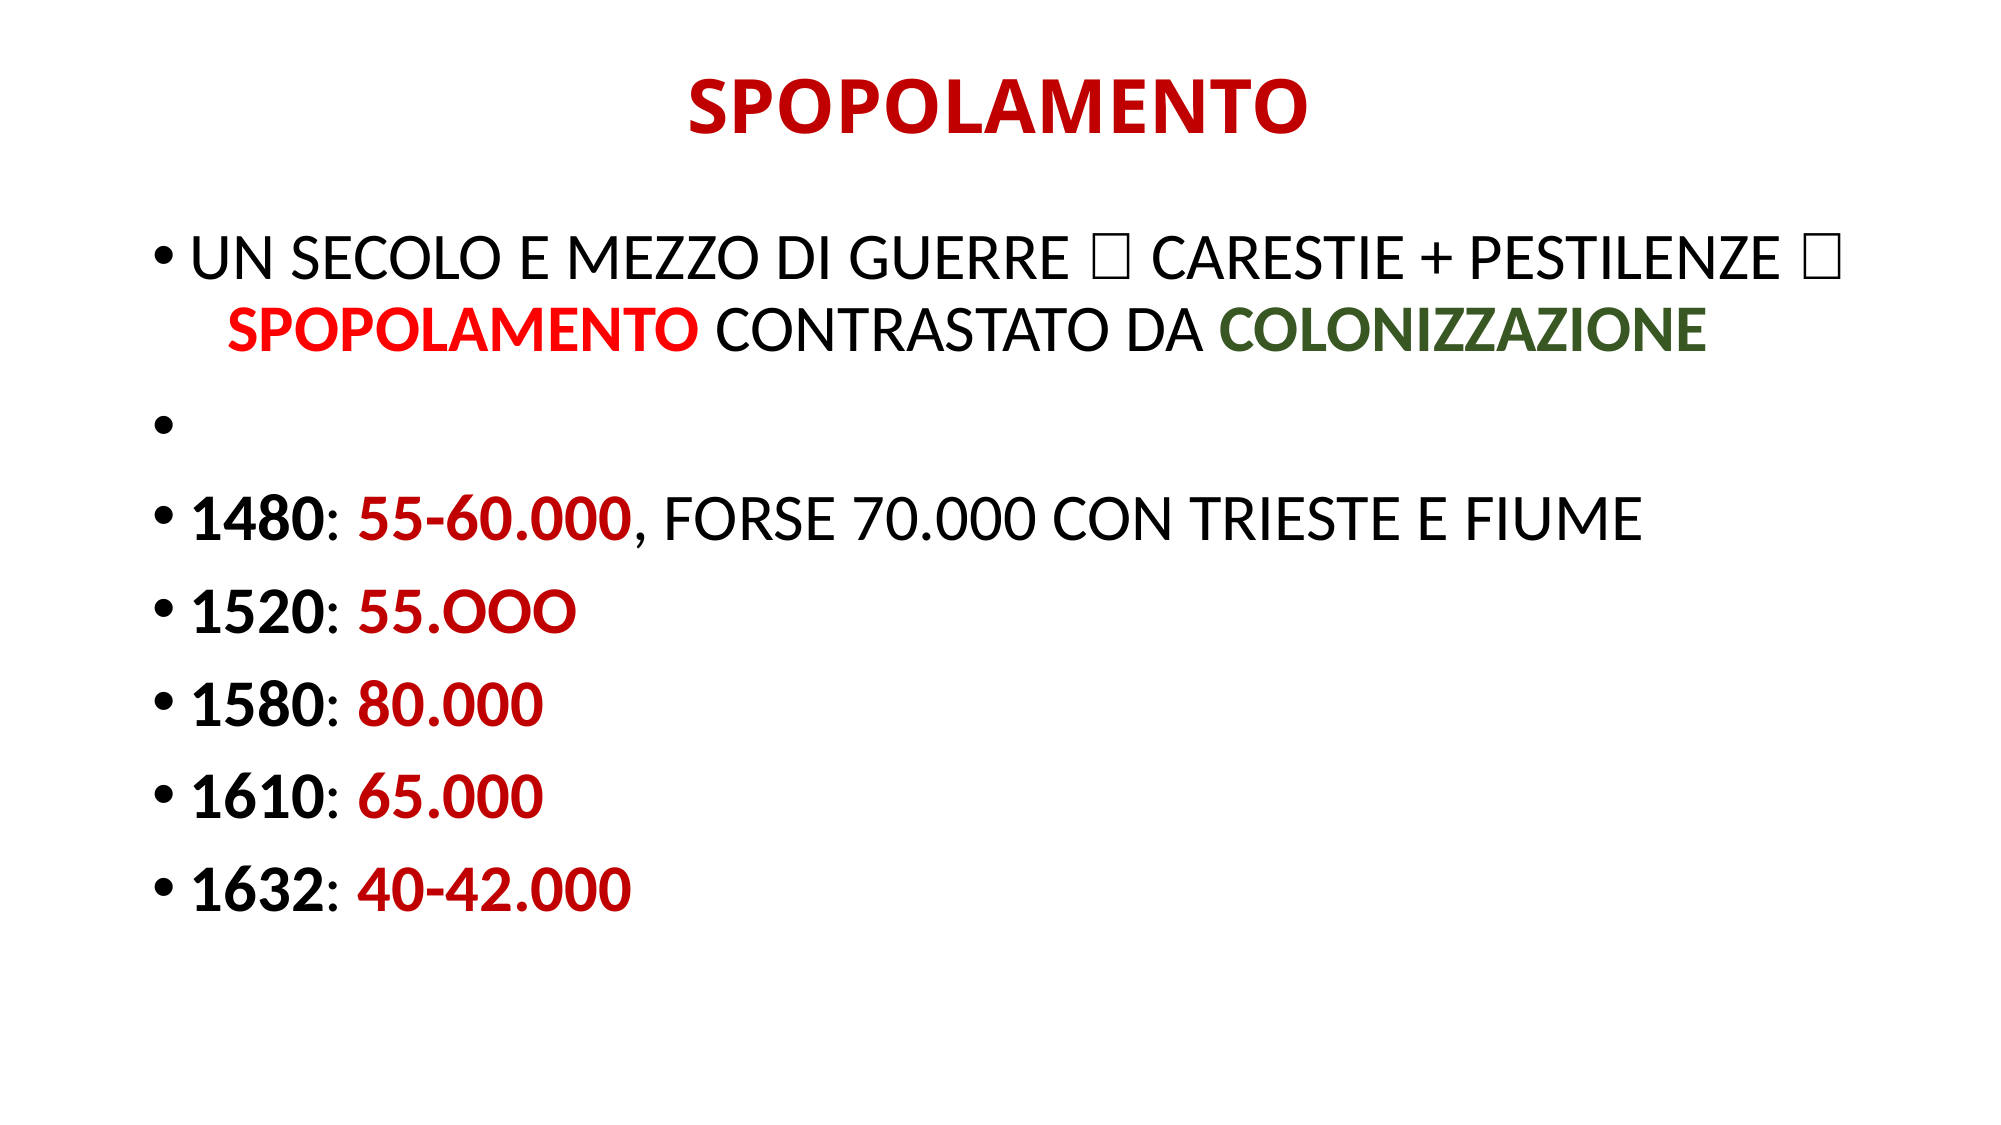

# SPOPOLAMENTO
UN SECOLO E MEZZO DI GUERRE  CARESTIE + PESTILENZE  SPOPOLAMENTO CONTRASTATO DA COLONIZZAZIONE
1480: 55-60.000, FORSE 70.000 CON TRIESTE E FIUME
1520: 55.OOO
1580: 80.000
1610: 65.000
1632: 40-42.000